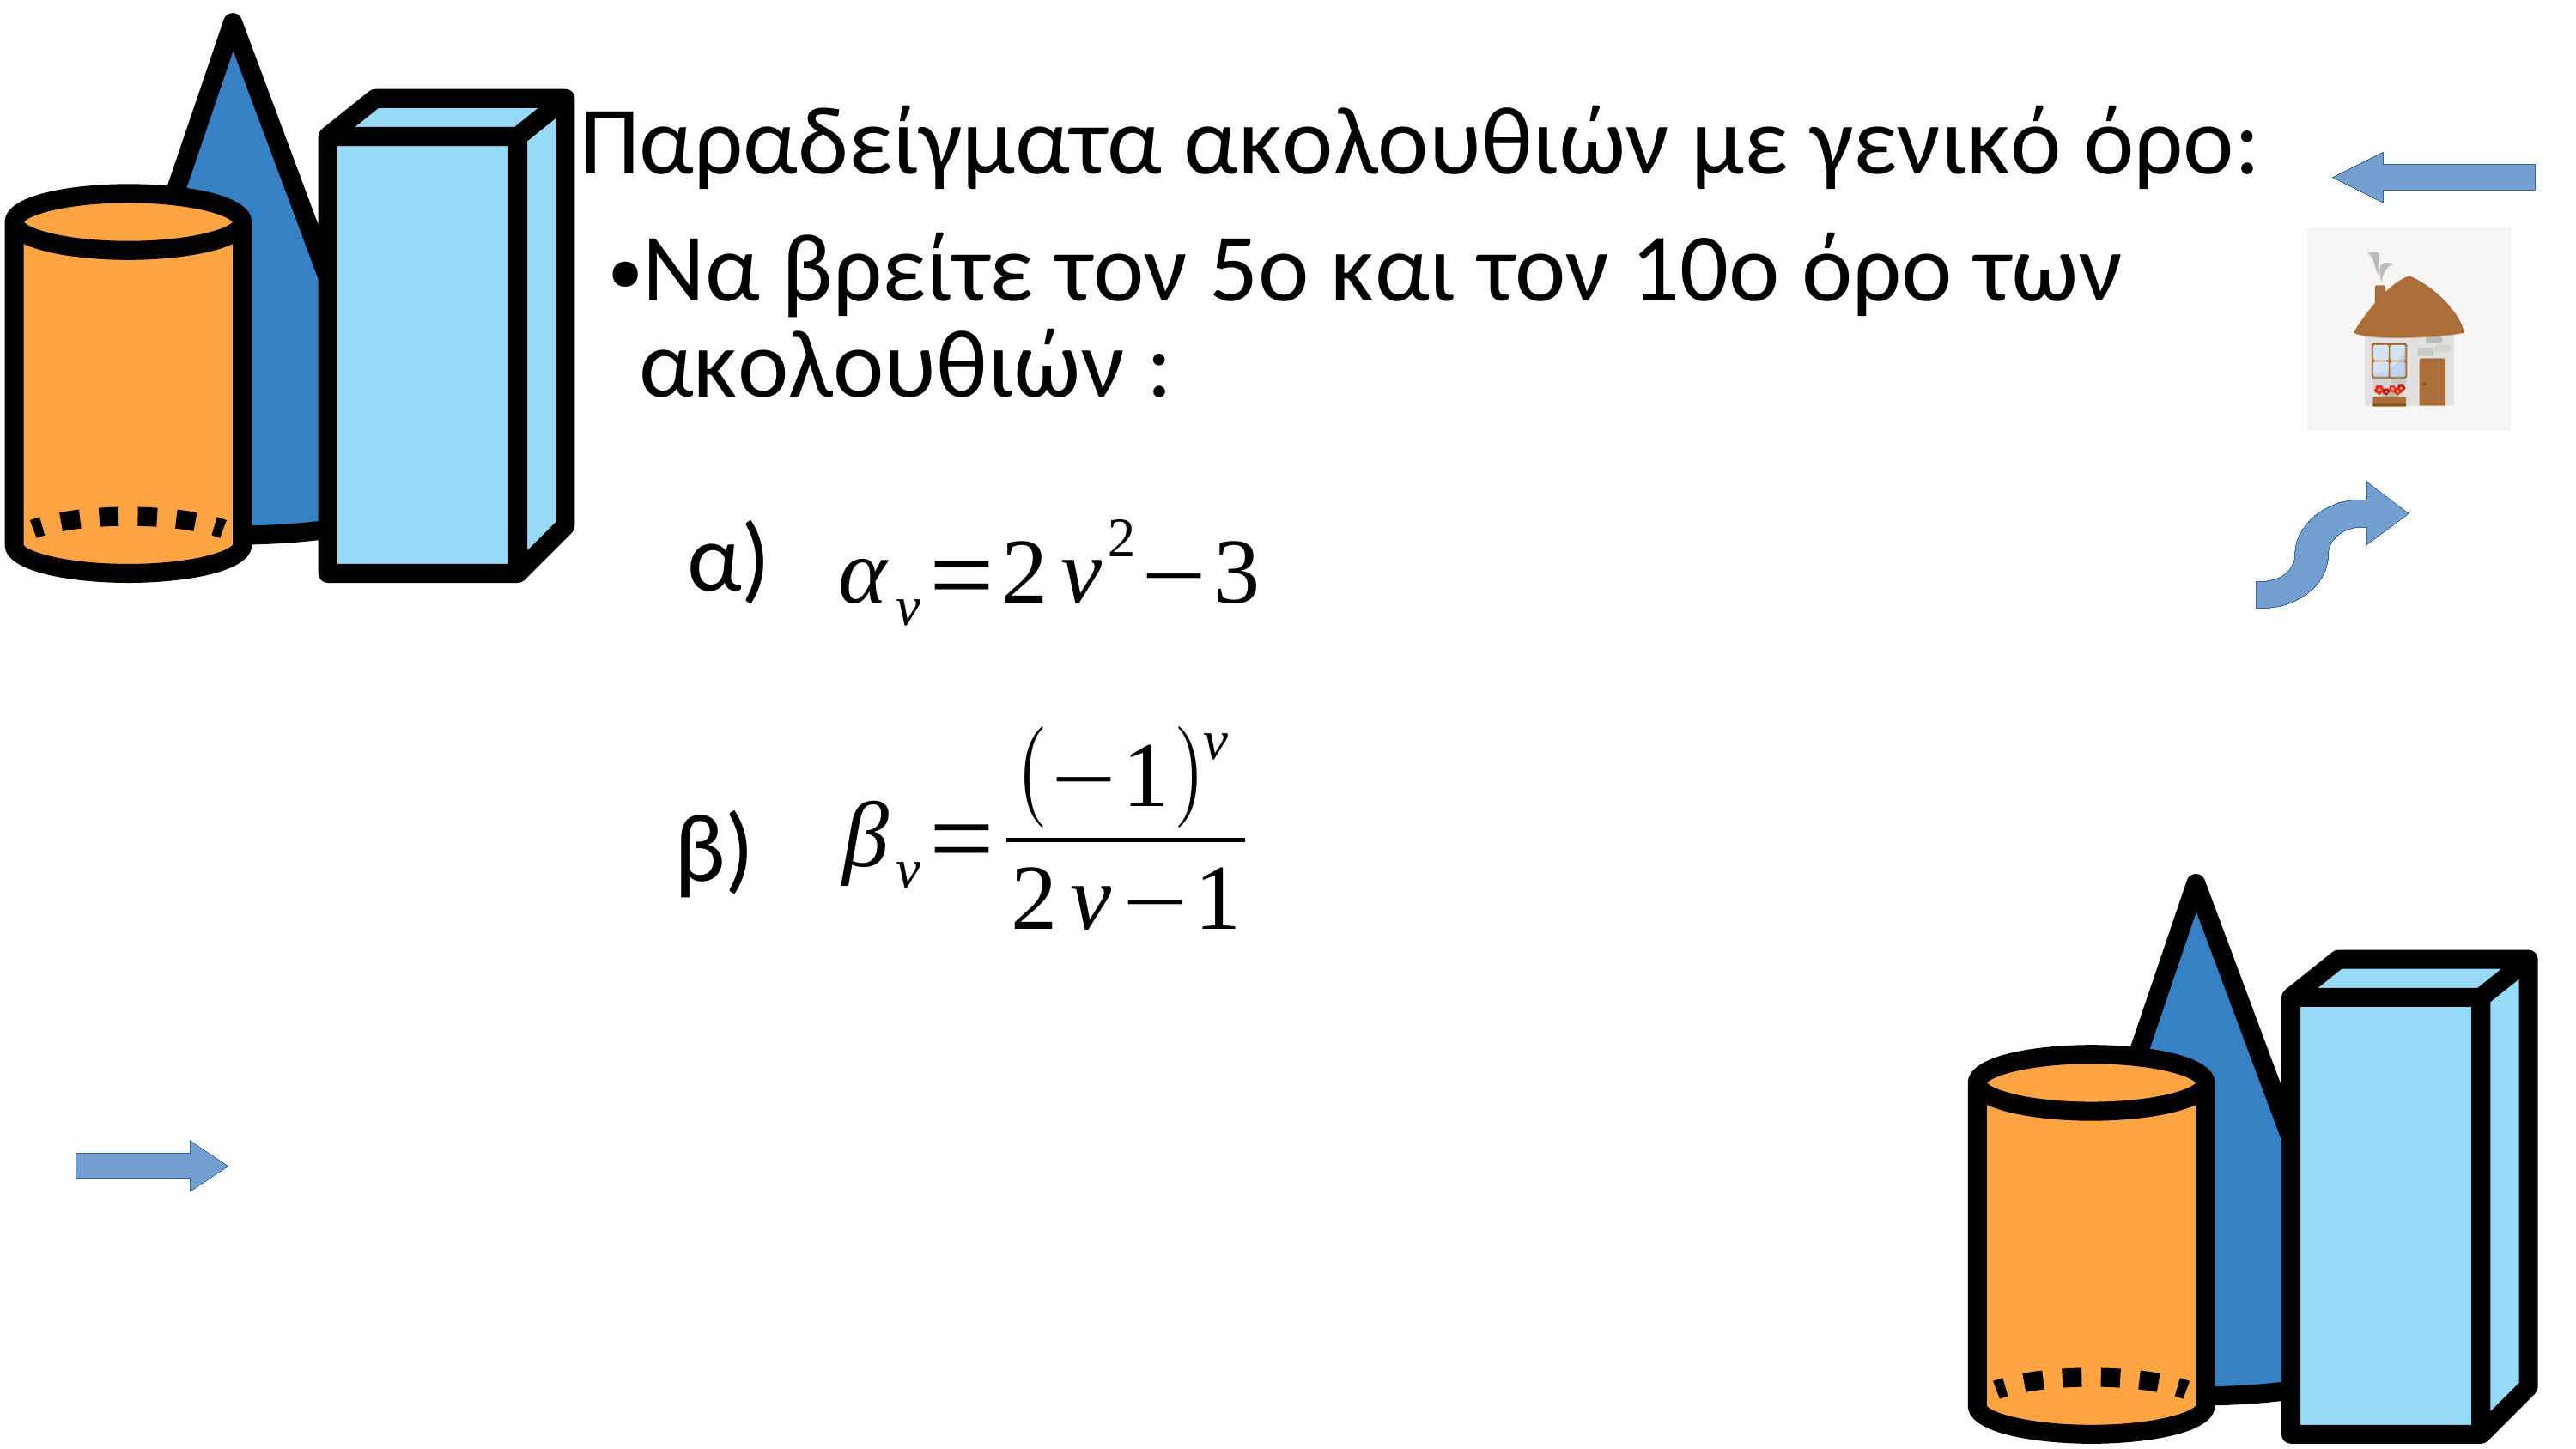

Παραδείγματα ακολουθιών με γενικό όρο:
Να βρείτε τον 5ο και τον 10ο όρο των ακολουθιών :
 α)
 β)